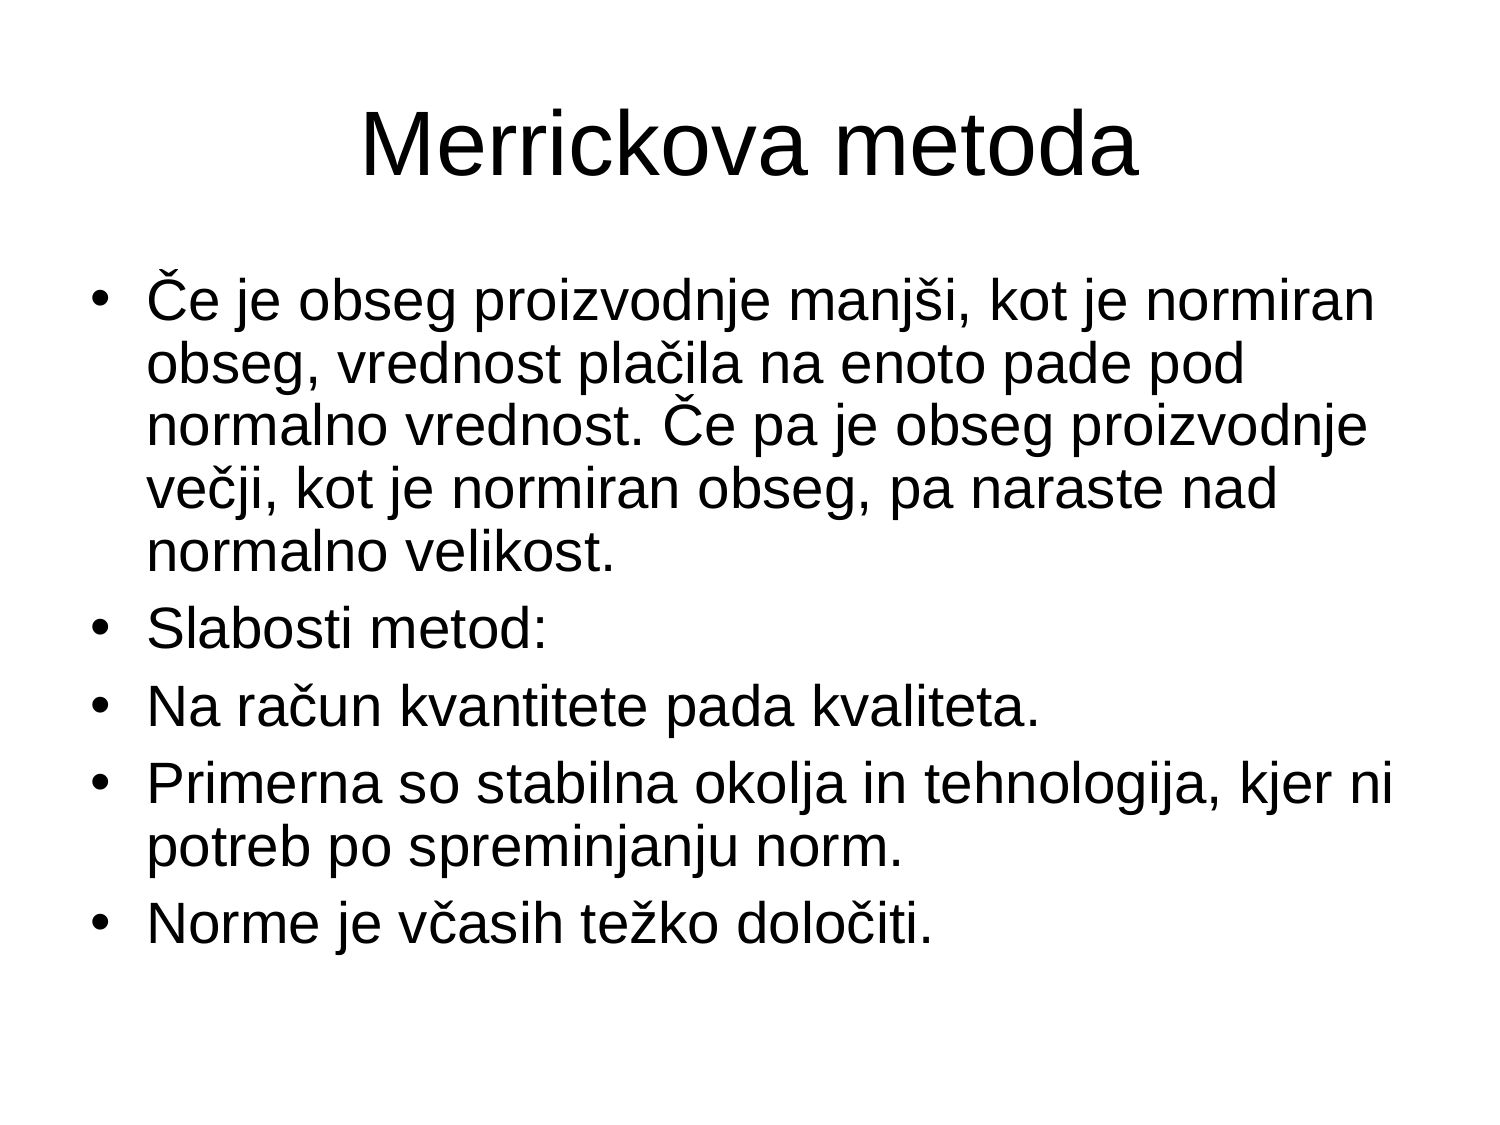

# Merrickova metoda
Če je obseg proizvodnje manjši, kot je normiran obseg, vrednost plačila na enoto pade pod normalno vrednost. Če pa je obseg proizvodnje večji, kot je normiran obseg, pa naraste nad normalno velikost.
Slabosti metod:
Na račun kvantitete pada kvaliteta.
Primerna so stabilna okolja in tehnologija, kjer ni potreb po spreminjanju norm.
Norme je včasih težko določiti.